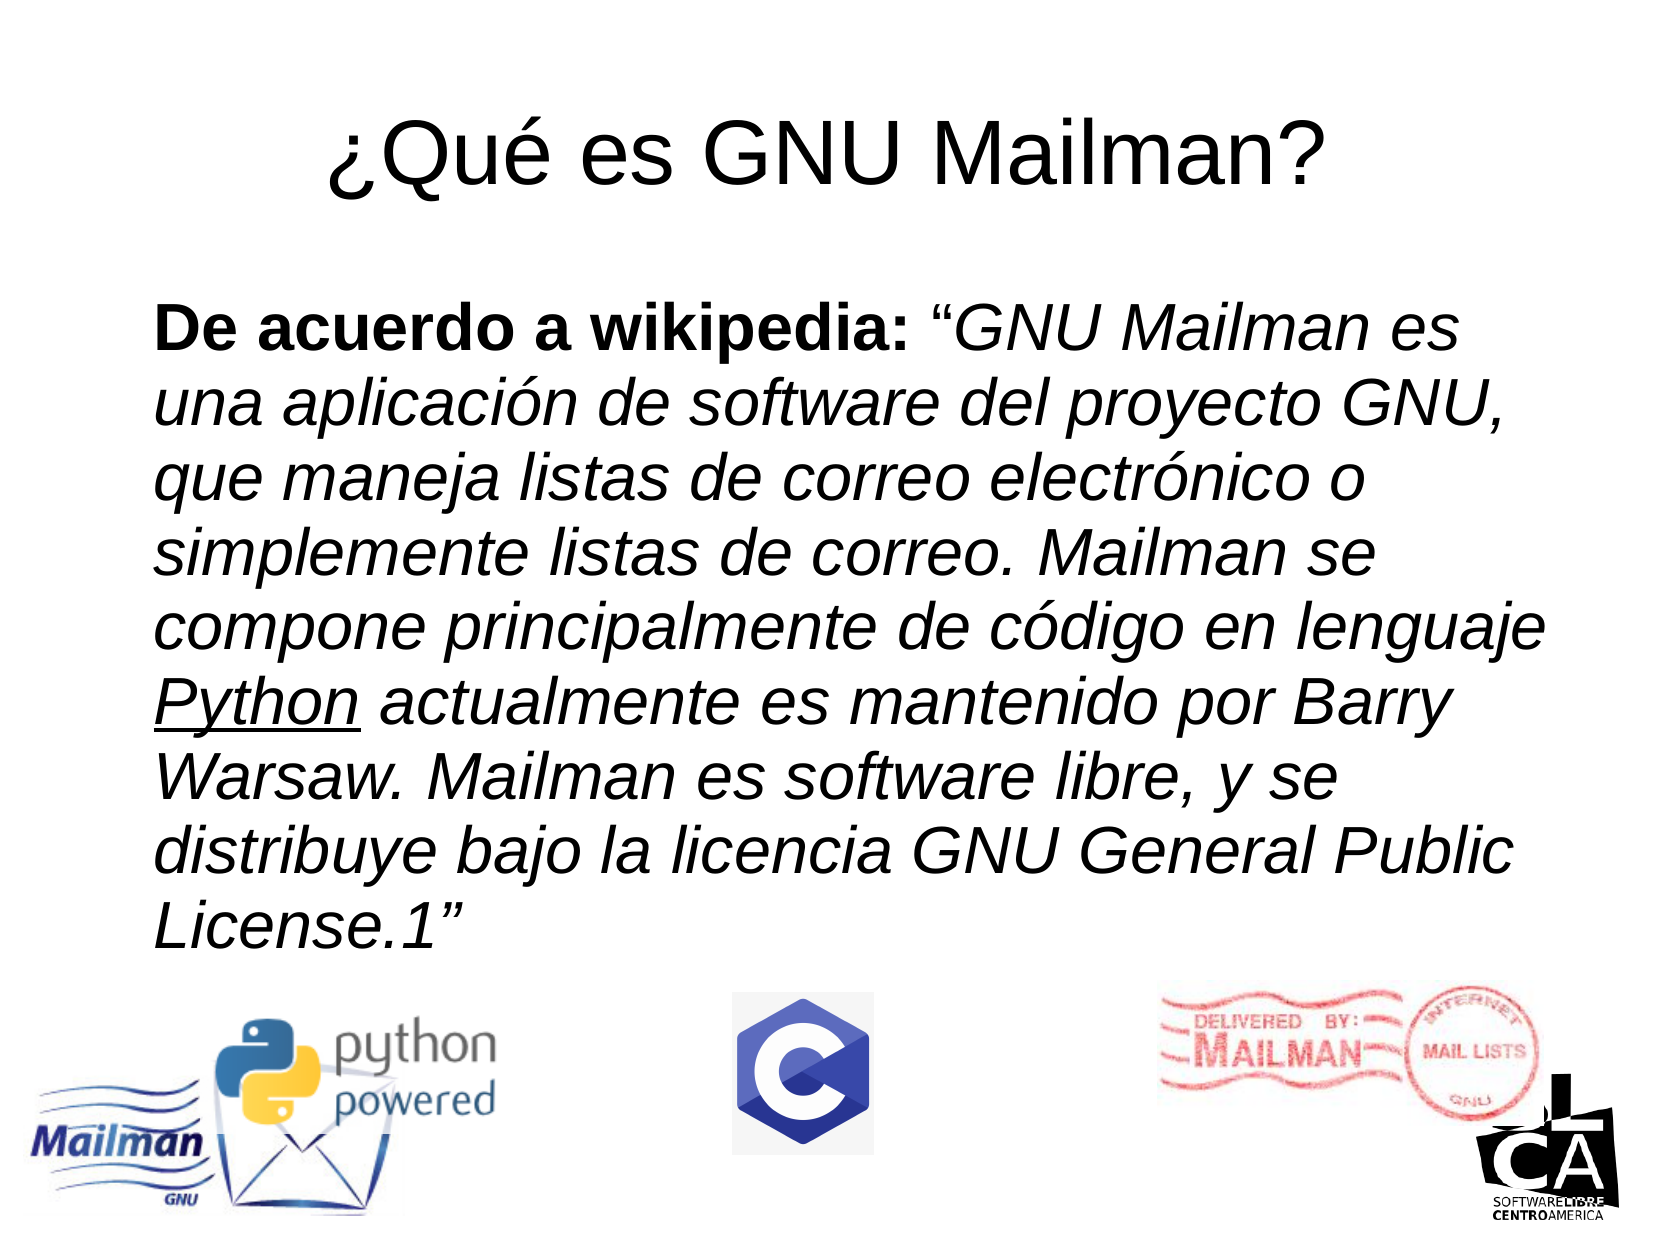

# ¿Qué es GNU Mailman?
De acuerdo a wikipedia: “GNU Mailman es una aplicación de software del proyecto GNU, que maneja listas de correo electrónico o simplemente listas de correo. Mailman se compone principalmente de código en lenguaje Python actualmente es mantenido por Barry Warsaw. Mailman es software libre, y se distribuye bajo la licencia GNU General Public License.1”